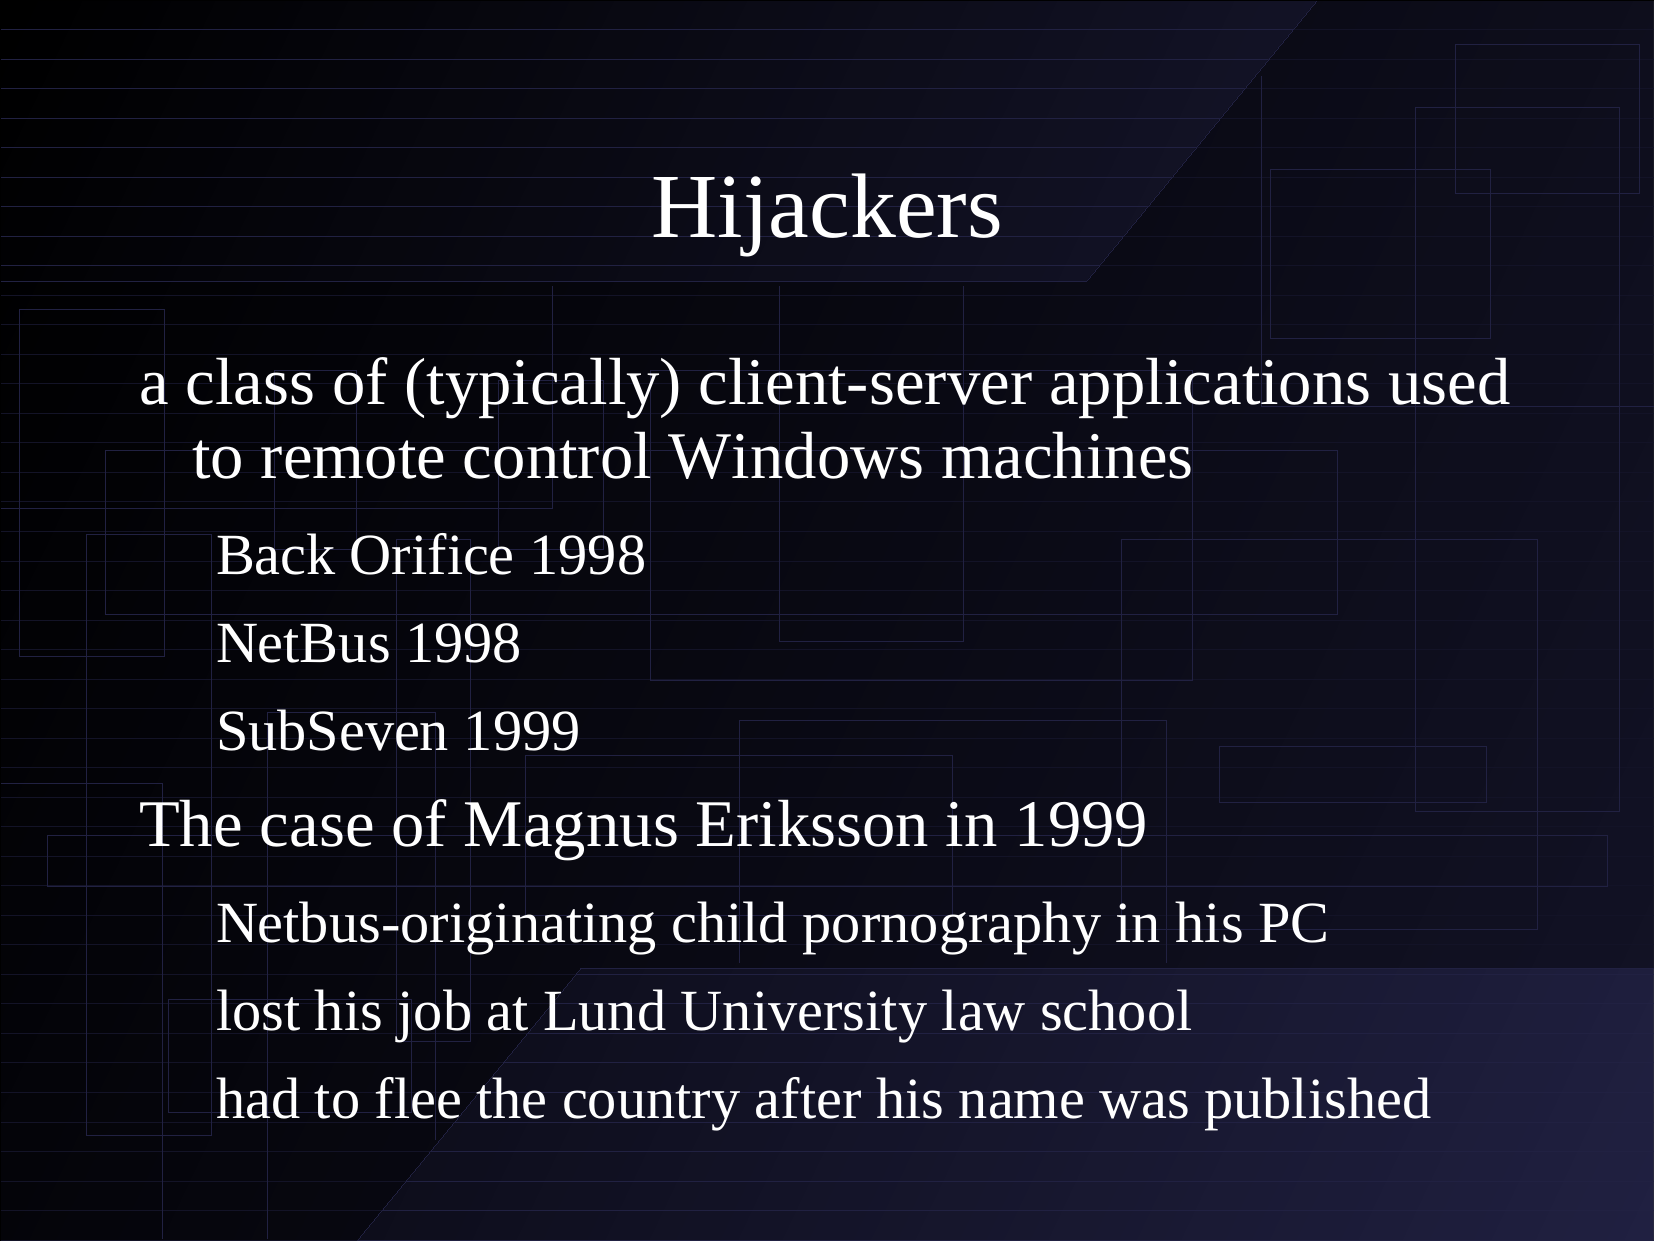

# Hijackers
a class of (typically) client-server applications used to remote control Windows machines
Back Orifice 1998
NetBus 1998
SubSeven 1999
The case of Magnus Eriksson in 1999
Netbus-originating child pornography in his PC
lost his job at Lund University law school
had to flee the country after his name was published